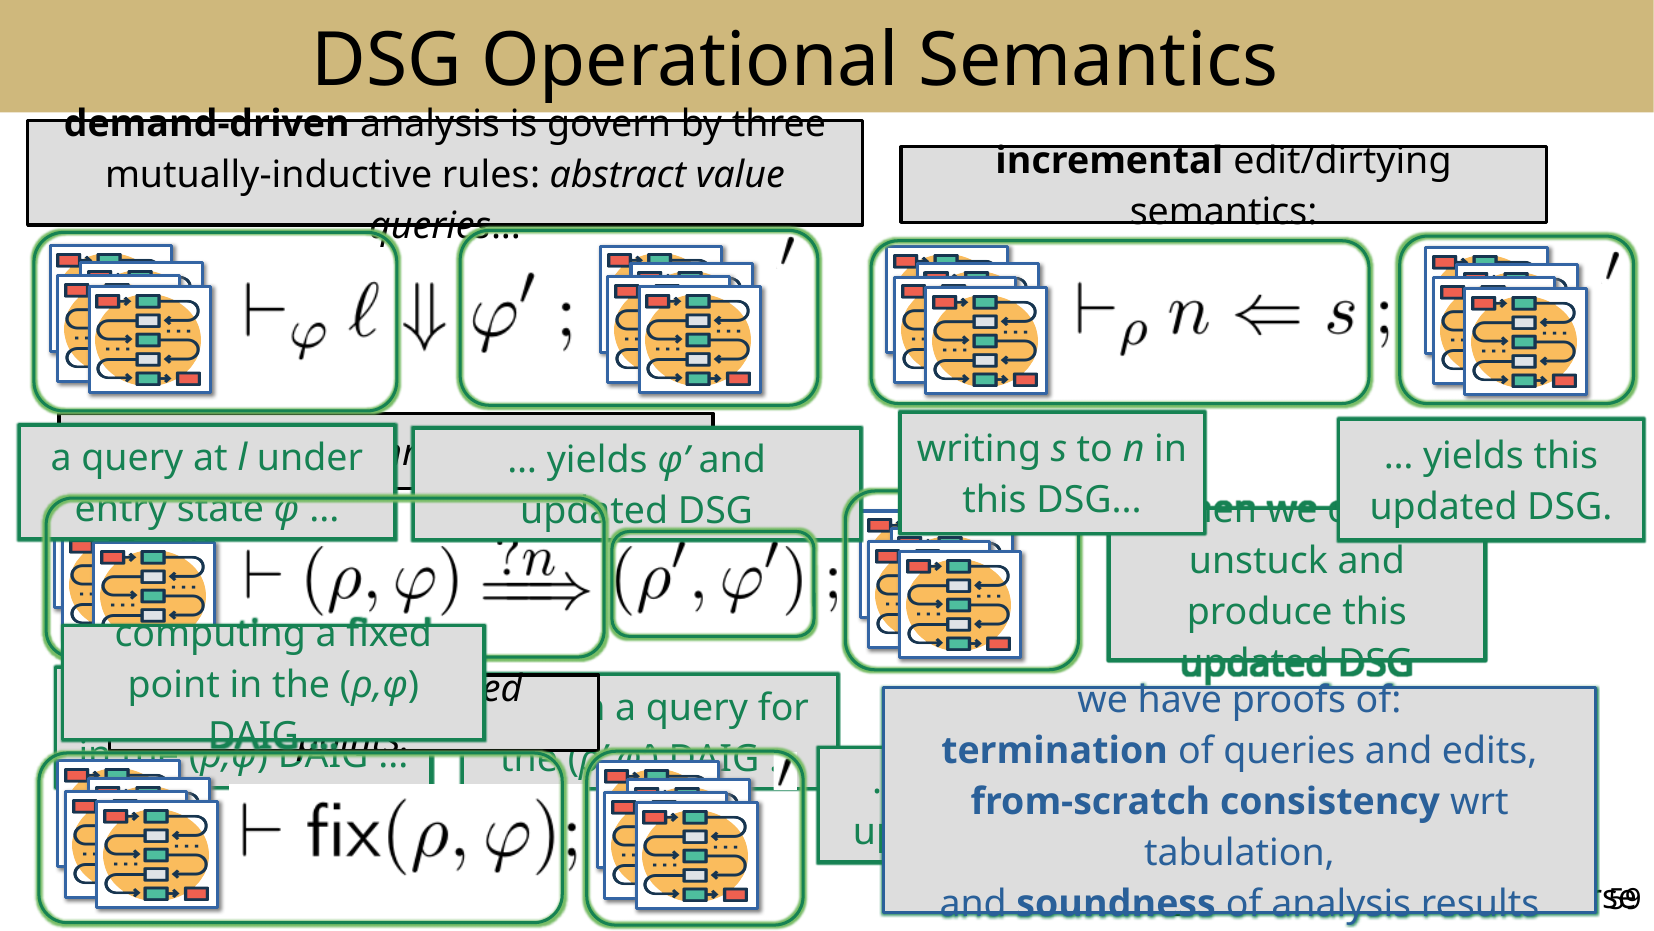

# DSG Operational Semantics
demand-driven analysis is govern by three mutually-inductive rules: abstract value queries...
incremental edit/dirtying semantics:
… yields φ’ and updated DSG
a query at l under entry state φ ...
… yields this updated DSG.
writing s to n in this DSG...
… procedure summary queries ...
… then we can get unstuck and produce this updated DSG
if we’re stuck at n in the (ρ,φ) DAIG ...
… with a query for the (ρ’,φ’) DAIG ...
computing a fixed point in the (ρ,φ) DAIG ...
… and in-place fixed points.
we have proofs of:
termination of queries and edits,
from-scratch consistency wrt tabulation,
and soundness of analysis results
 … yields this updated DSG.
*we’re eliding some details here, of course